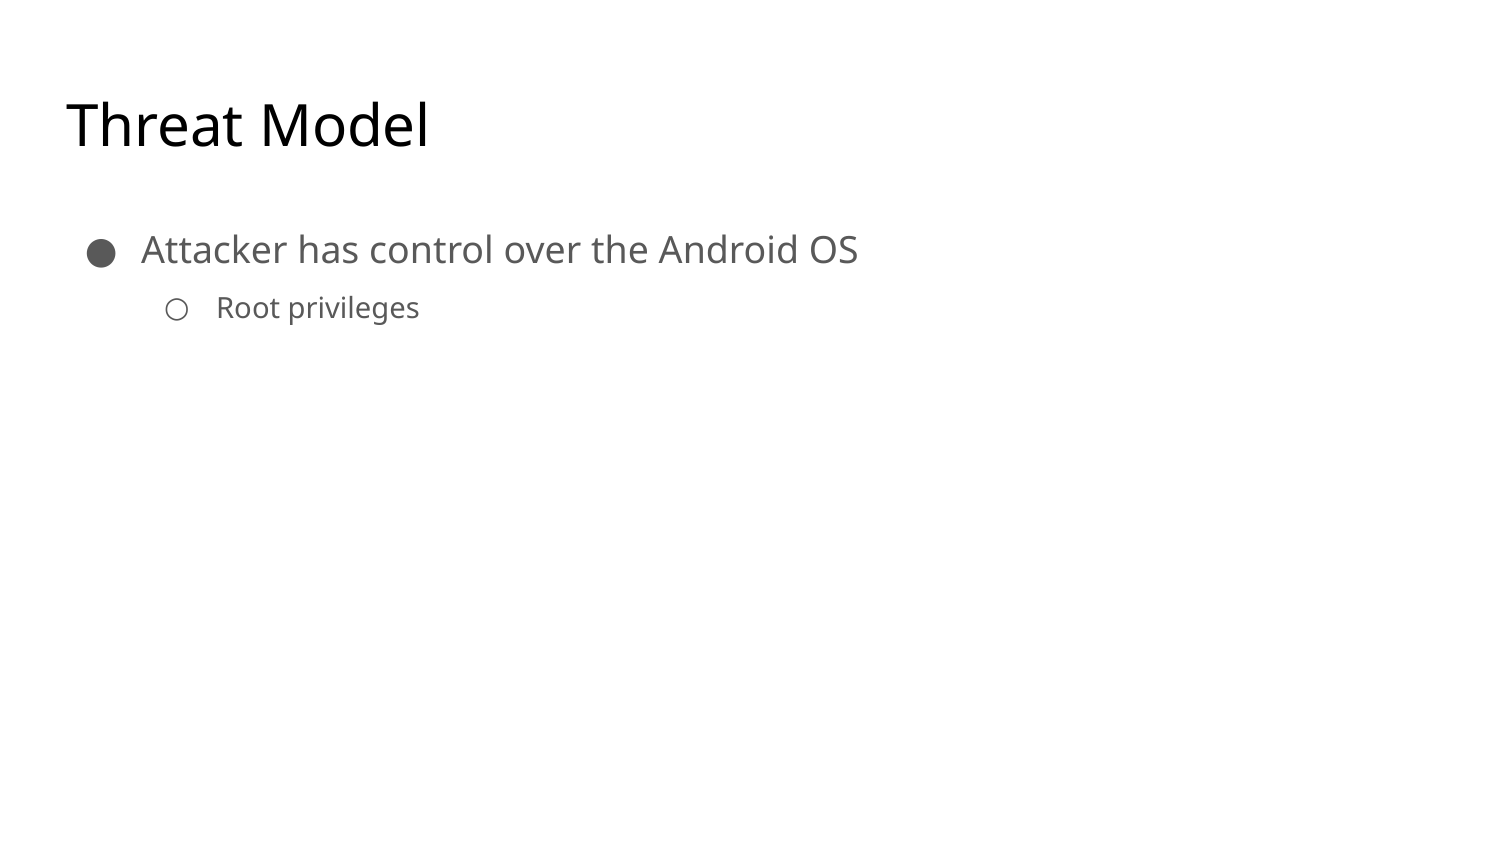

# Threat Model
Attacker has control over the Android OS
Root privileges